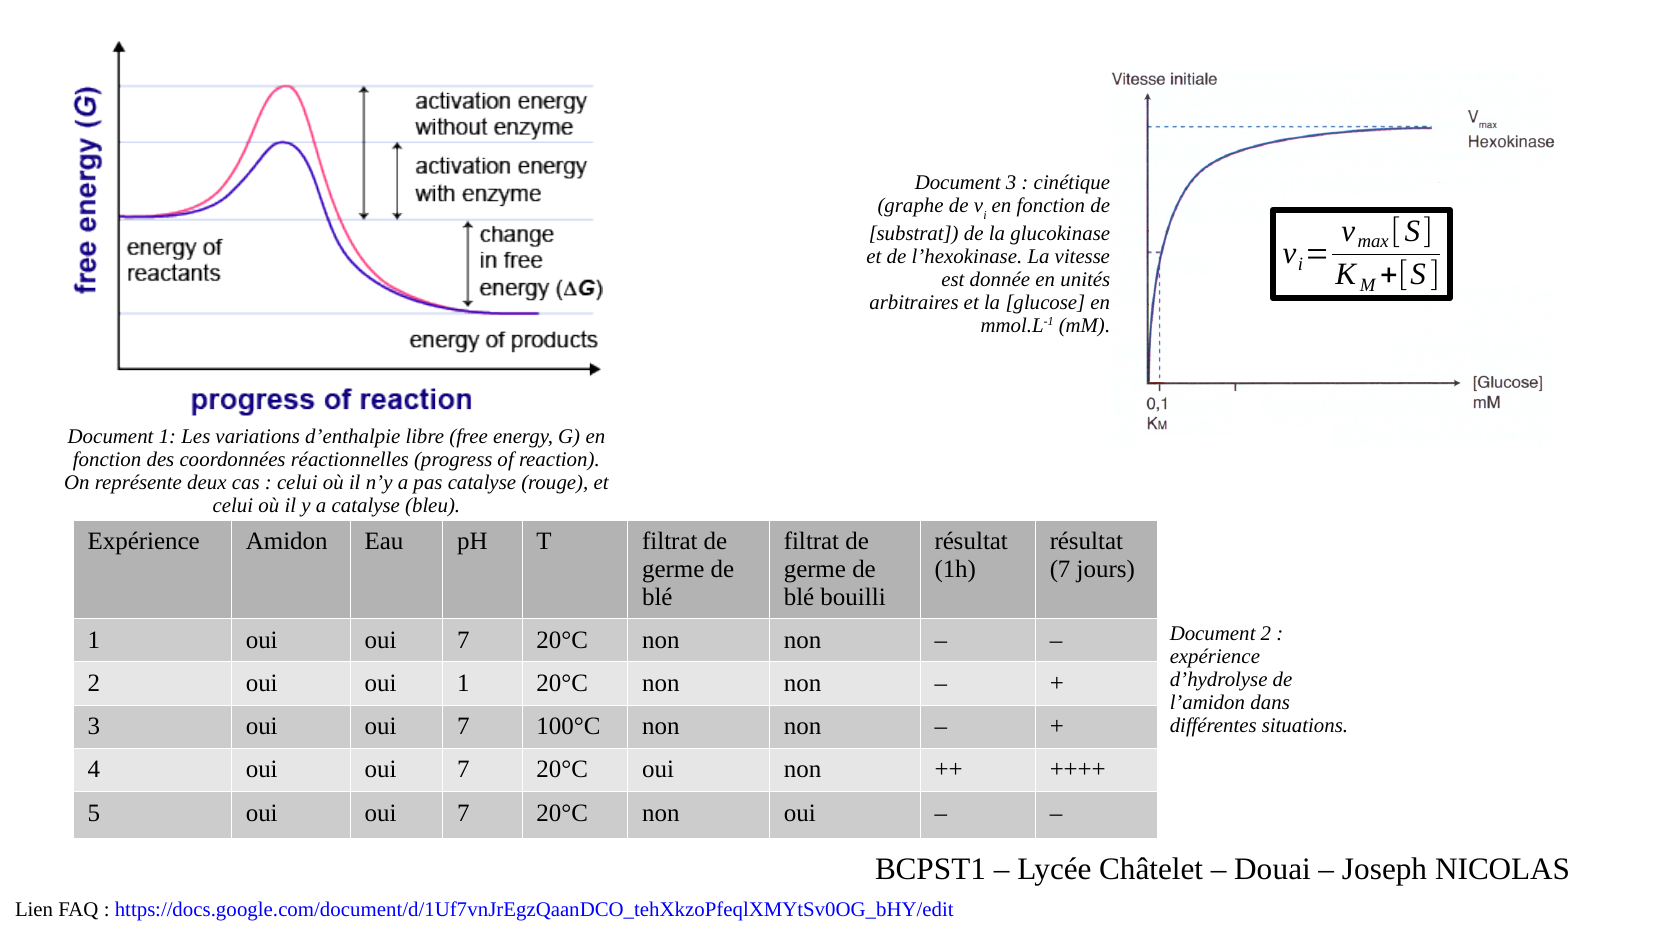

Document 3 : cinétique (graphe de vi en fonction de [substrat]) de la glucokinase et de l’hexokinase. La vitesse est donnée en unités arbitraires et la [glucose] en mmol.L-1 (mM).
Document 1: Les variations d’enthalpie libre (free energy, G) en fonction des coordonnées réactionnelles (progress of reaction). On représente deux cas : celui où il n’y a pas catalyse (rouge), et celui où il y a catalyse (bleu).
Document 2 : expérience d’hydrolyse de l’amidon dans différentes situations.
| Expérience | Amidon | Eau | pH | T | filtrat de germe de blé | filtrat de germe de blé bouilli | résultat (1h) | résultat (7 jours) |
| --- | --- | --- | --- | --- | --- | --- | --- | --- |
| 1 | oui | oui | 7 | 20°C | non | non | – | – |
| 2 | oui | oui | 1 | 20°C | non | non | – | + |
| 3 | oui | oui | 7 | 100°C | non | non | – | + |
| 4 | oui | oui | 7 | 20°C | oui | non | ++ | ++++ |
| 5 | oui | oui | 7 | 20°C | non | oui | – | – |
BCPST1 – Lycée Châtelet – Douai – Joseph NICOLAS
Lien FAQ : https://docs.google.com/document/d/1Uf7vnJrEgzQaanDCO_tehXkzoPfeqlXMYtSv0OG_bHY/edit